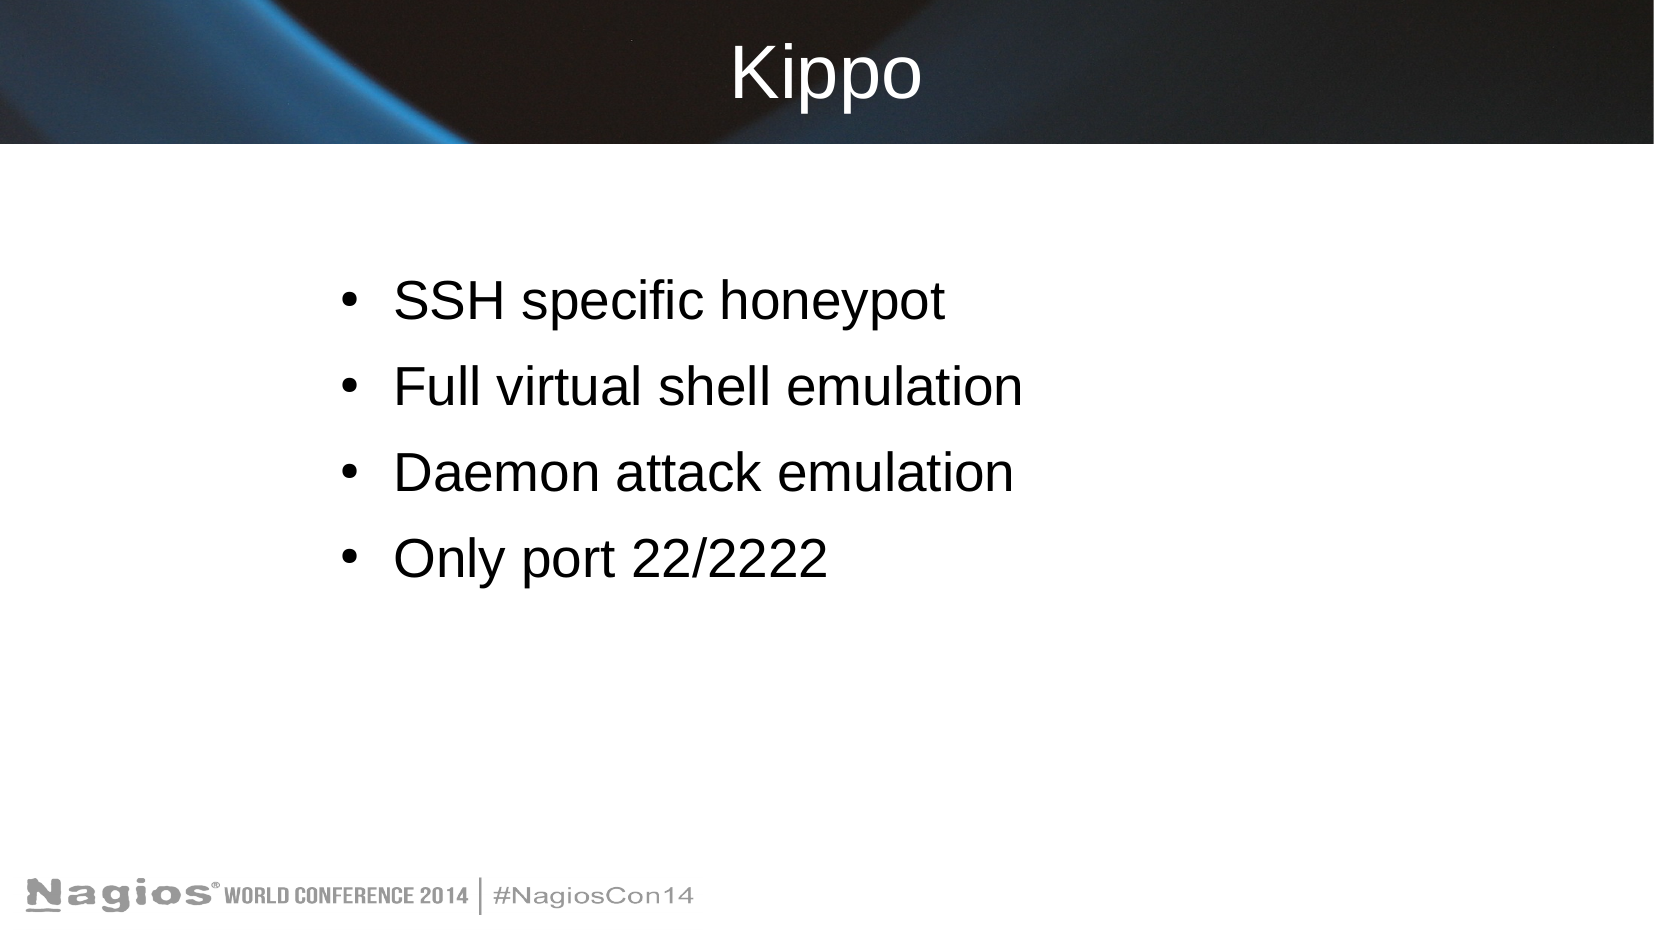

# Kippo
SSH specific honeypot
Full virtual shell emulation
Daemon attack emulation
Only port 22/2222